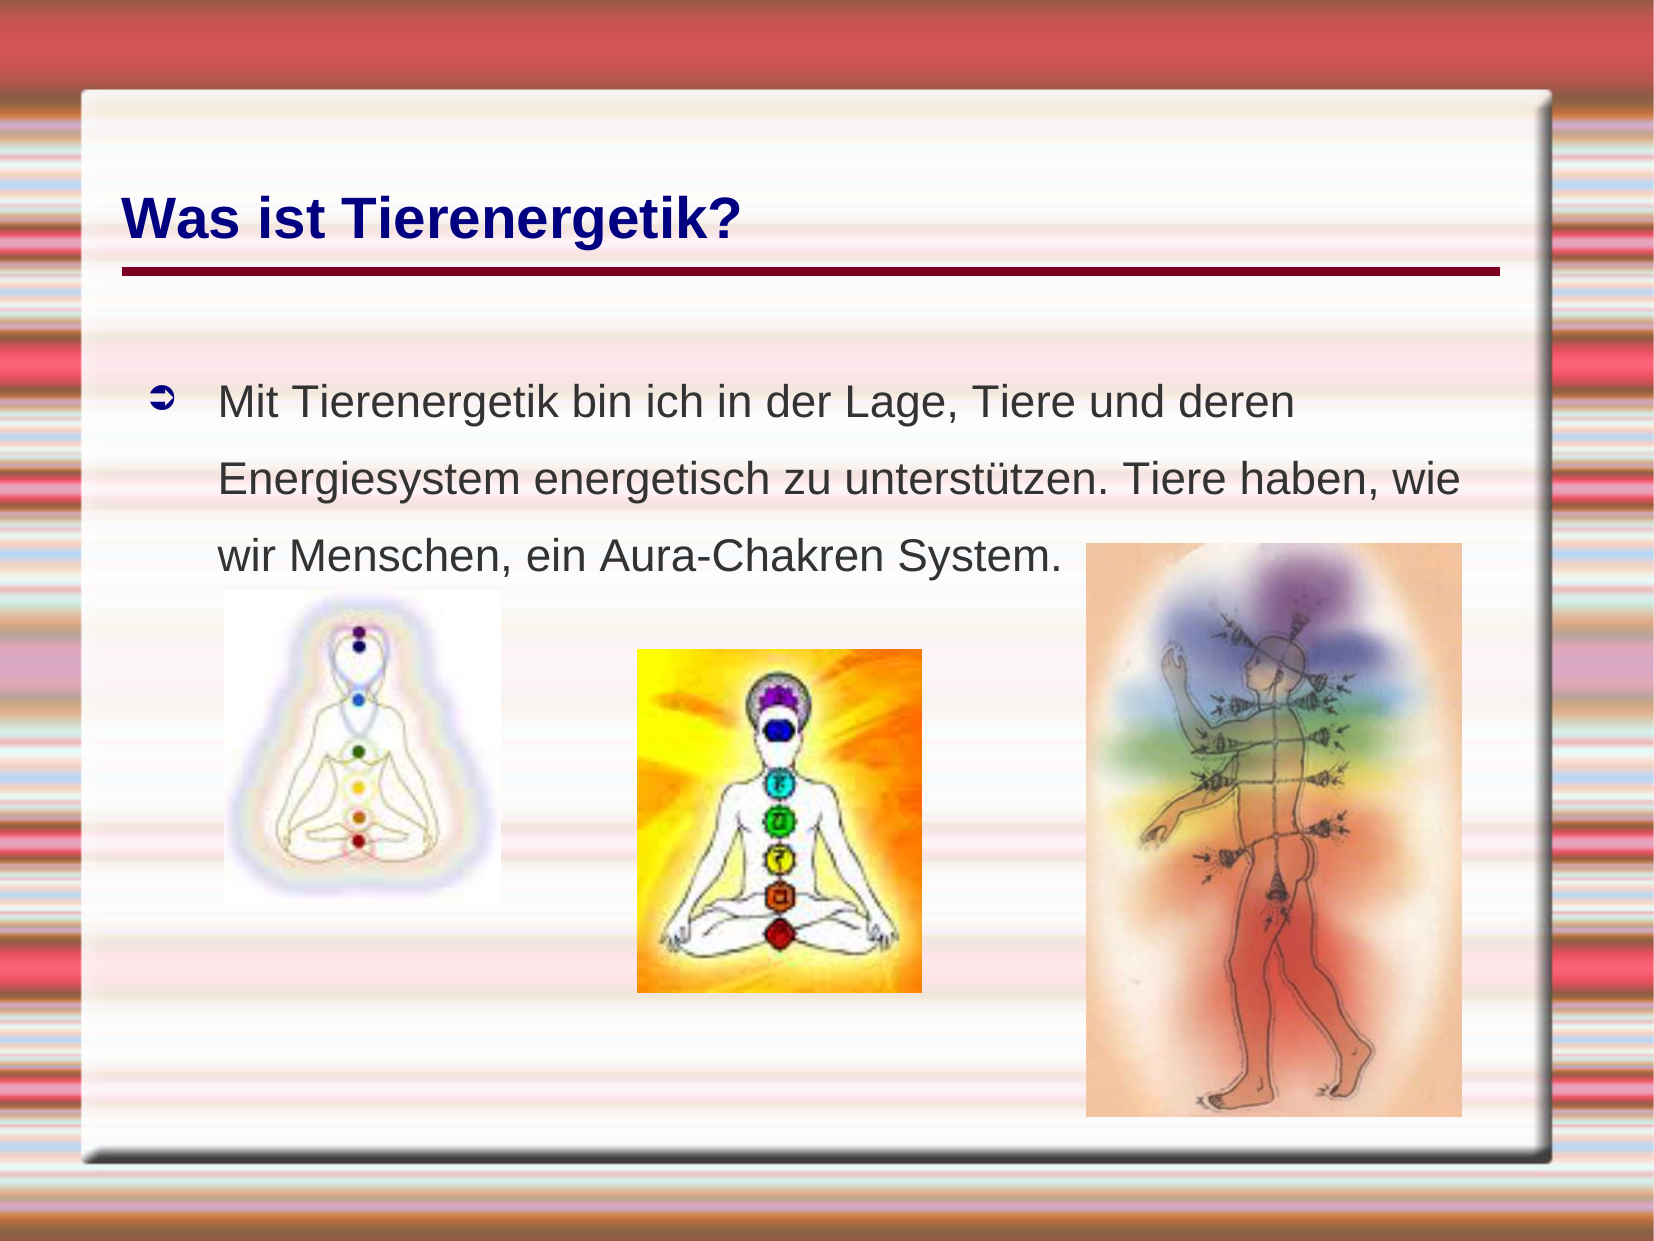

# Was ist Tierenergetik?
Mit Tierenergetik bin ich in der Lage, Tiere und deren Energiesystem energetisch zu unterstützen. Tiere haben, wie wir Menschen, ein Aura-Chakren System.